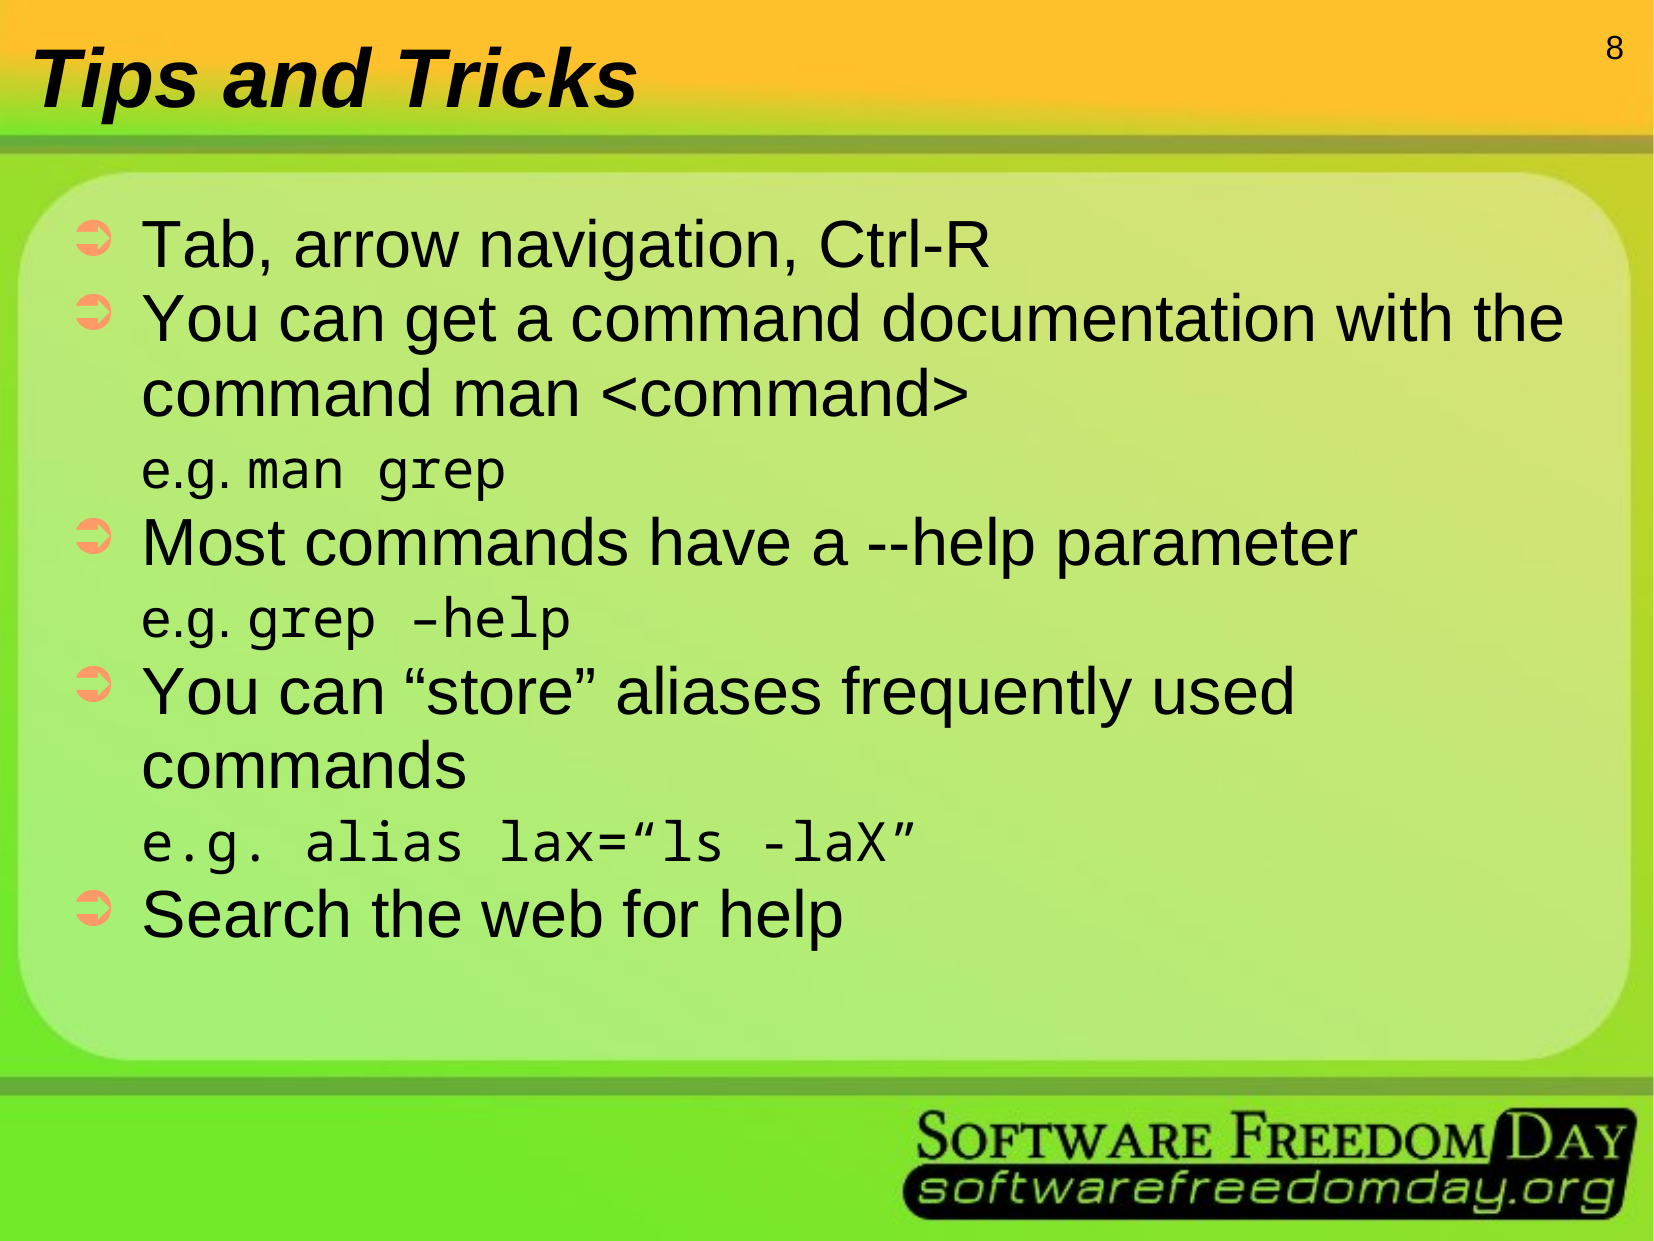

# Tips and Tricks
Tab, arrow navigation, Ctrl-R
You can get a command documentation with the command man <command>
e.g. man grep
Most commands have a --help parameter
e.g. grep –help
You can “store” aliases frequently used commands
e.g. alias lax=“ls -laX”
Search the web for help